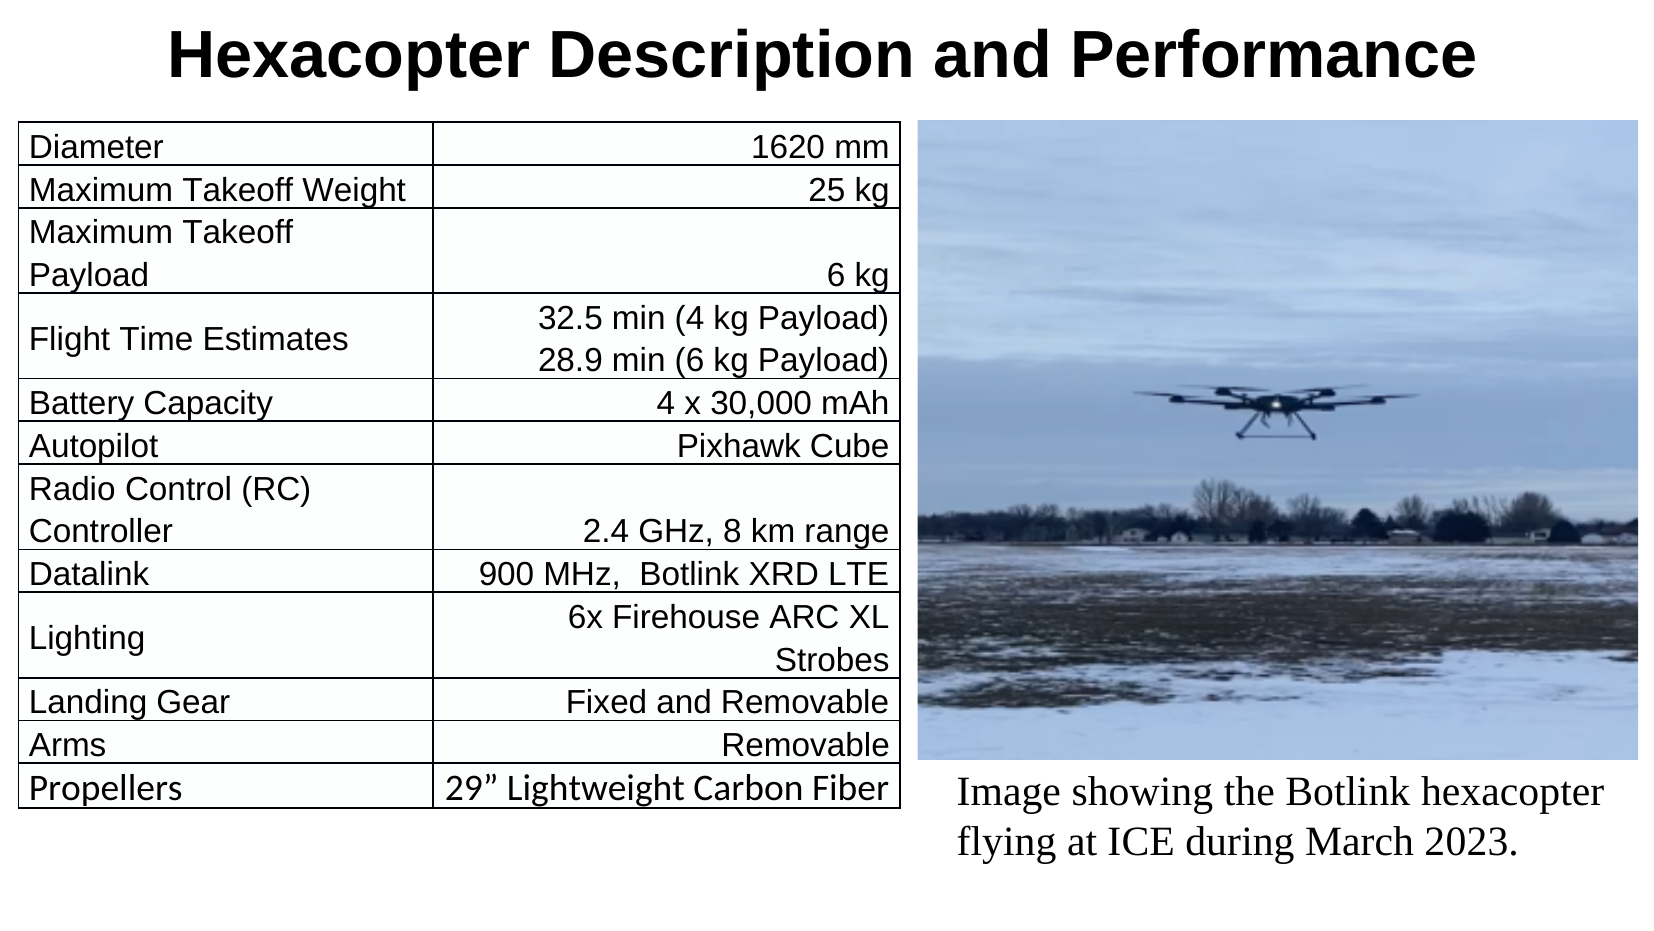

# Hexacopter Description and Performance
| Diameter | 1620 mm |
| --- | --- |
| Maximum Takeoff Weight | 25 kg |
| Maximum Takeoff Payload | 6 kg |
| Flight Time Estimates | 32.5 min (4 kg Payload) 28.9 min (6 kg Payload) |
| Battery Capacity | 4 x 30,000 mAh |
| Autopilot | Pixhawk Cube |
| Radio Control (RC) Controller | 2.4 GHz, 8 km range |
| Datalink | 900 MHz, Botlink XRD LTE |
| Lighting | 6x Firehouse ARC XL Strobes |
| Landing Gear | Fixed and Removable |
| Arms | Removable |
| Propellers | 29” Lightweight Carbon Fiber |
Image showing the Botlink hexacopter flying at ICE during March 2023.